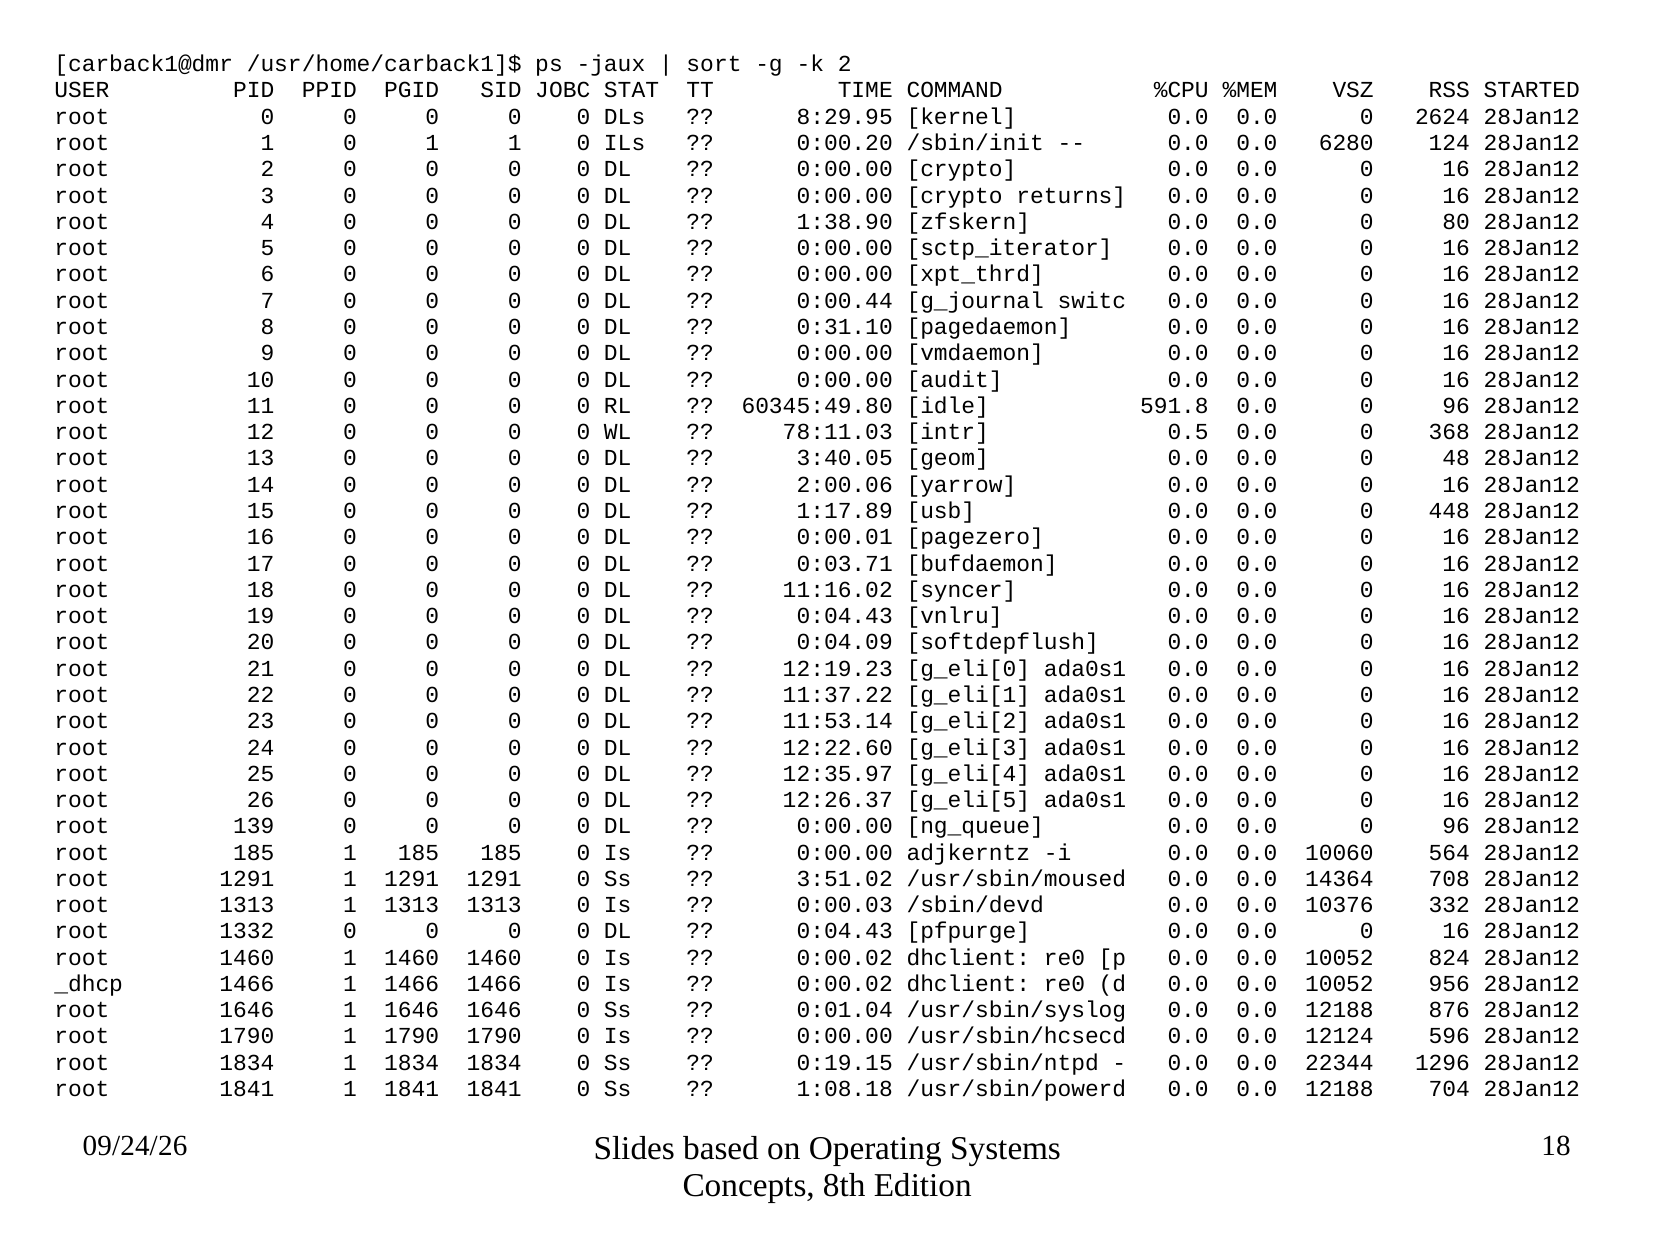

[carback1@dmr /usr/home/carback1]$ ps -jaux | sort -g -k 2
USER PID PPID PGID SID JOBC STAT TT TIME COMMAND %CPU %MEM VSZ RSS STARTED
root 0 0 0 0 0 DLs ?? 8:29.95 [kernel] 0.0 0.0 0 2624 28Jan12
root 1 0 1 1 0 ILs ?? 0:00.20 /sbin/init -- 0.0 0.0 6280 124 28Jan12
root 2 0 0 0 0 DL ?? 0:00.00 [crypto] 0.0 0.0 0 16 28Jan12
root 3 0 0 0 0 DL ?? 0:00.00 [crypto returns] 0.0 0.0 0 16 28Jan12
root 4 0 0 0 0 DL ?? 1:38.90 [zfskern] 0.0 0.0 0 80 28Jan12
root 5 0 0 0 0 DL ?? 0:00.00 [sctp_iterator] 0.0 0.0 0 16 28Jan12
root 6 0 0 0 0 DL ?? 0:00.00 [xpt_thrd] 0.0 0.0 0 16 28Jan12
root 7 0 0 0 0 DL ?? 0:00.44 [g_journal switc 0.0 0.0 0 16 28Jan12
root 8 0 0 0 0 DL ?? 0:31.10 [pagedaemon] 0.0 0.0 0 16 28Jan12
root 9 0 0 0 0 DL ?? 0:00.00 [vmdaemon] 0.0 0.0 0 16 28Jan12
root 10 0 0 0 0 DL ?? 0:00.00 [audit] 0.0 0.0 0 16 28Jan12
root 11 0 0 0 0 RL ?? 60345:49.80 [idle] 591.8 0.0 0 96 28Jan12
root 12 0 0 0 0 WL ?? 78:11.03 [intr] 0.5 0.0 0 368 28Jan12
root 13 0 0 0 0 DL ?? 3:40.05 [geom] 0.0 0.0 0 48 28Jan12
root 14 0 0 0 0 DL ?? 2:00.06 [yarrow] 0.0 0.0 0 16 28Jan12
root 15 0 0 0 0 DL ?? 1:17.89 [usb] 0.0 0.0 0 448 28Jan12
root 16 0 0 0 0 DL ?? 0:00.01 [pagezero] 0.0 0.0 0 16 28Jan12
root 17 0 0 0 0 DL ?? 0:03.71 [bufdaemon] 0.0 0.0 0 16 28Jan12
root 18 0 0 0 0 DL ?? 11:16.02 [syncer] 0.0 0.0 0 16 28Jan12
root 19 0 0 0 0 DL ?? 0:04.43 [vnlru] 0.0 0.0 0 16 28Jan12
root 20 0 0 0 0 DL ?? 0:04.09 [softdepflush] 0.0 0.0 0 16 28Jan12
root 21 0 0 0 0 DL ?? 12:19.23 [g_eli[0] ada0s1 0.0 0.0 0 16 28Jan12
root 22 0 0 0 0 DL ?? 11:37.22 [g_eli[1] ada0s1 0.0 0.0 0 16 28Jan12
root 23 0 0 0 0 DL ?? 11:53.14 [g_eli[2] ada0s1 0.0 0.0 0 16 28Jan12
root 24 0 0 0 0 DL ?? 12:22.60 [g_eli[3] ada0s1 0.0 0.0 0 16 28Jan12
root 25 0 0 0 0 DL ?? 12:35.97 [g_eli[4] ada0s1 0.0 0.0 0 16 28Jan12
root 26 0 0 0 0 DL ?? 12:26.37 [g_eli[5] ada0s1 0.0 0.0 0 16 28Jan12
root 139 0 0 0 0 DL ?? 0:00.00 [ng_queue] 0.0 0.0 0 96 28Jan12
root 185 1 185 185 0 Is ?? 0:00.00 adjkerntz -i 0.0 0.0 10060 564 28Jan12
root 1291 1 1291 1291 0 Ss ?? 3:51.02 /usr/sbin/moused 0.0 0.0 14364 708 28Jan12
root 1313 1 1313 1313 0 Is ?? 0:00.03 /sbin/devd 0.0 0.0 10376 332 28Jan12
root 1332 0 0 0 0 DL ?? 0:04.43 [pfpurge] 0.0 0.0 0 16 28Jan12
root 1460 1 1460 1460 0 Is ?? 0:00.02 dhclient: re0 [p 0.0 0.0 10052 824 28Jan12
_dhcp 1466 1 1466 1466 0 Is ?? 0:00.02 dhclient: re0 (d 0.0 0.0 10052 956 28Jan12
root 1646 1 1646 1646 0 Ss ?? 0:01.04 /usr/sbin/syslog 0.0 0.0 12188 876 28Jan12
root 1790 1 1790 1790 0 Is ?? 0:00.00 /usr/sbin/hcsecd 0.0 0.0 12124 596 28Jan12
root 1834 1 1834 1834 0 Ss ?? 0:19.15 /usr/sbin/ntpd - 0.0 0.0 22344 1296 28Jan12
root 1841 1 1841 1841 0 Ss ?? 1:08.18 /usr/sbin/powerd 0.0 0.0 12188 704 28Jan12
18